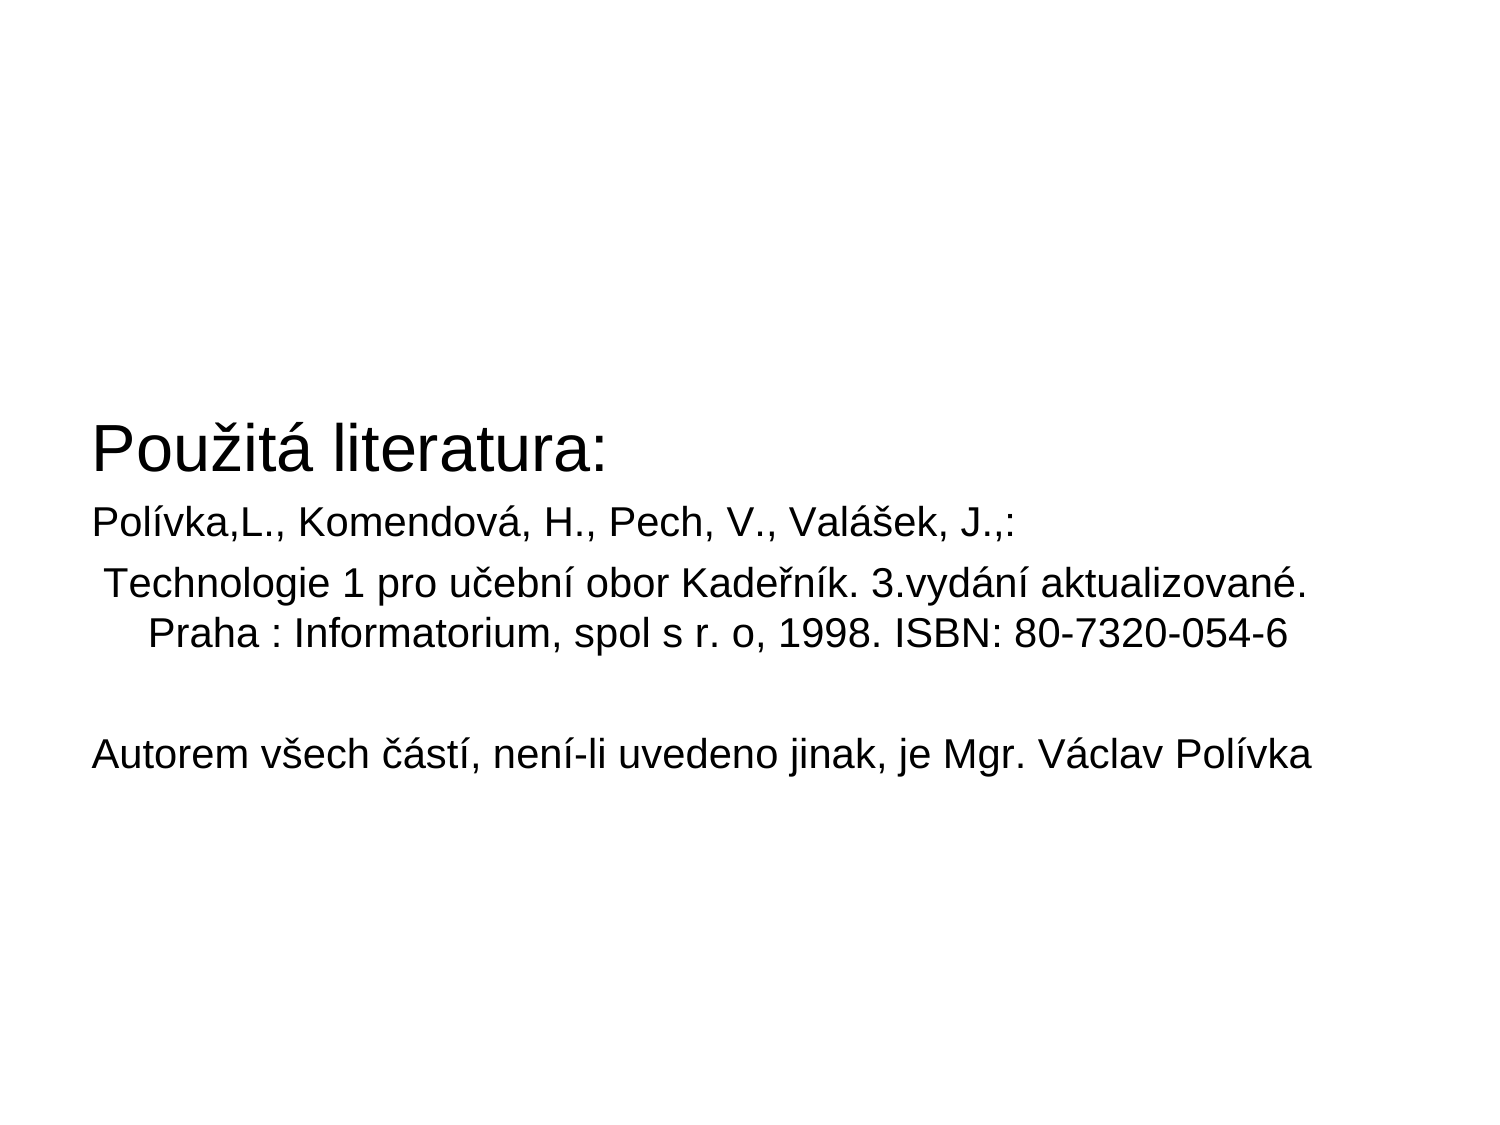

# Použitá literatura:
Polívka,L., Komendová, H., Pech, V., Valášek, J.,:
 Technologie 1 pro učební obor Kadeřník. 3.vydání aktualizované. Praha : Informatorium, spol s r. o, 1998. ISBN: 80-7320-054-6
Autorem všech částí, není-li uvedeno jinak, je Mgr. Václav Polívka